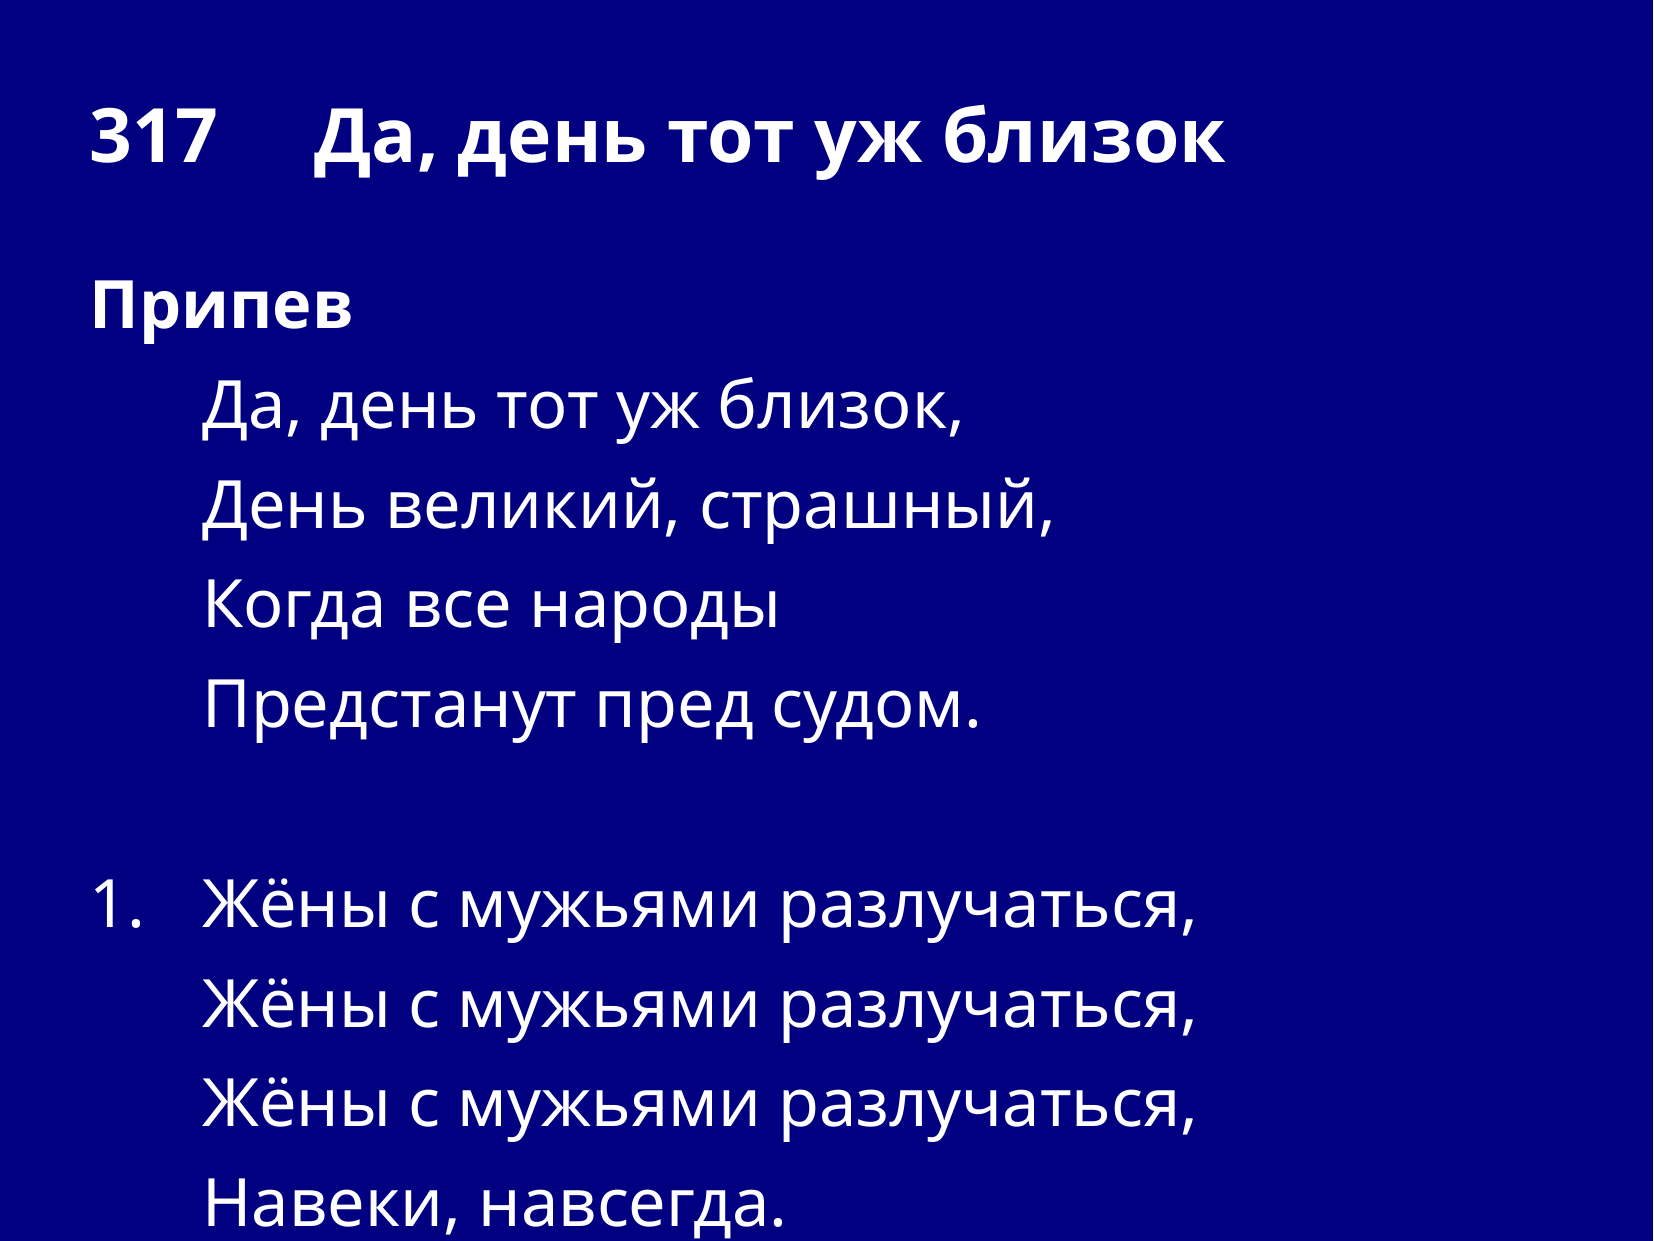

317	Да, день тот уж близок
Припев
	Да, день тот уж близок,
	День великий, страшный,
	Когда все народы
	Предстанут пред судом.
1.	Жёны с мужьями разлучаться,
	Жёны с мужьями разлучаться,
	Жёны с мужьями разлучаться,
	Навеки, навсегда.